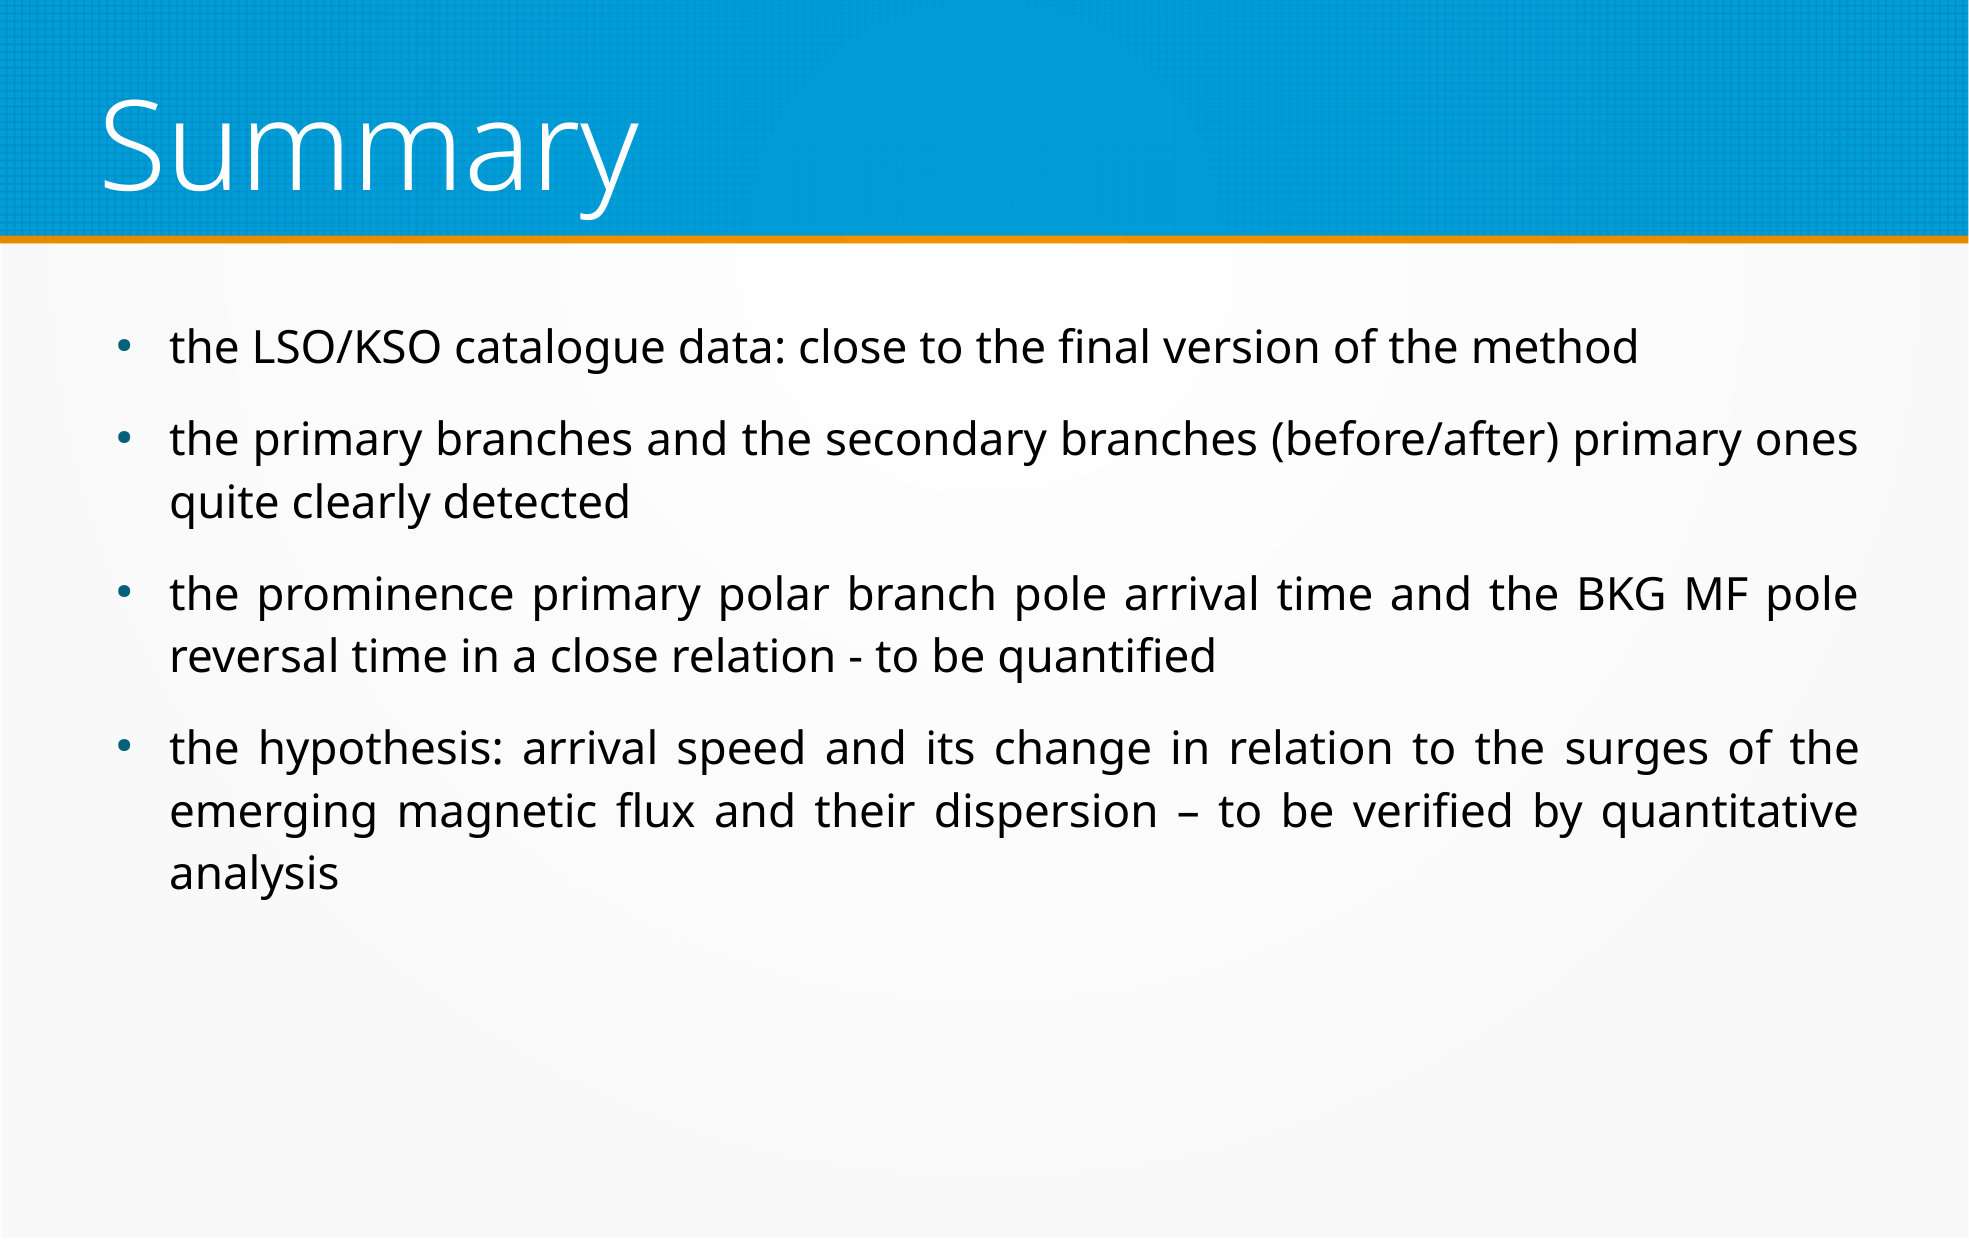

# Summary
the LSO/KSO catalogue data: close to the final version of the method
the primary branches and the secondary branches (before/after) primary ones quite clearly detected
the prominence primary polar branch pole arrival time and the BKG MF pole reversal time in a close relation - to be quantified
the hypothesis: arrival speed and its change in relation to the surges of the emerging magnetic flux and their dispersion – to be verified by quantitative analysis